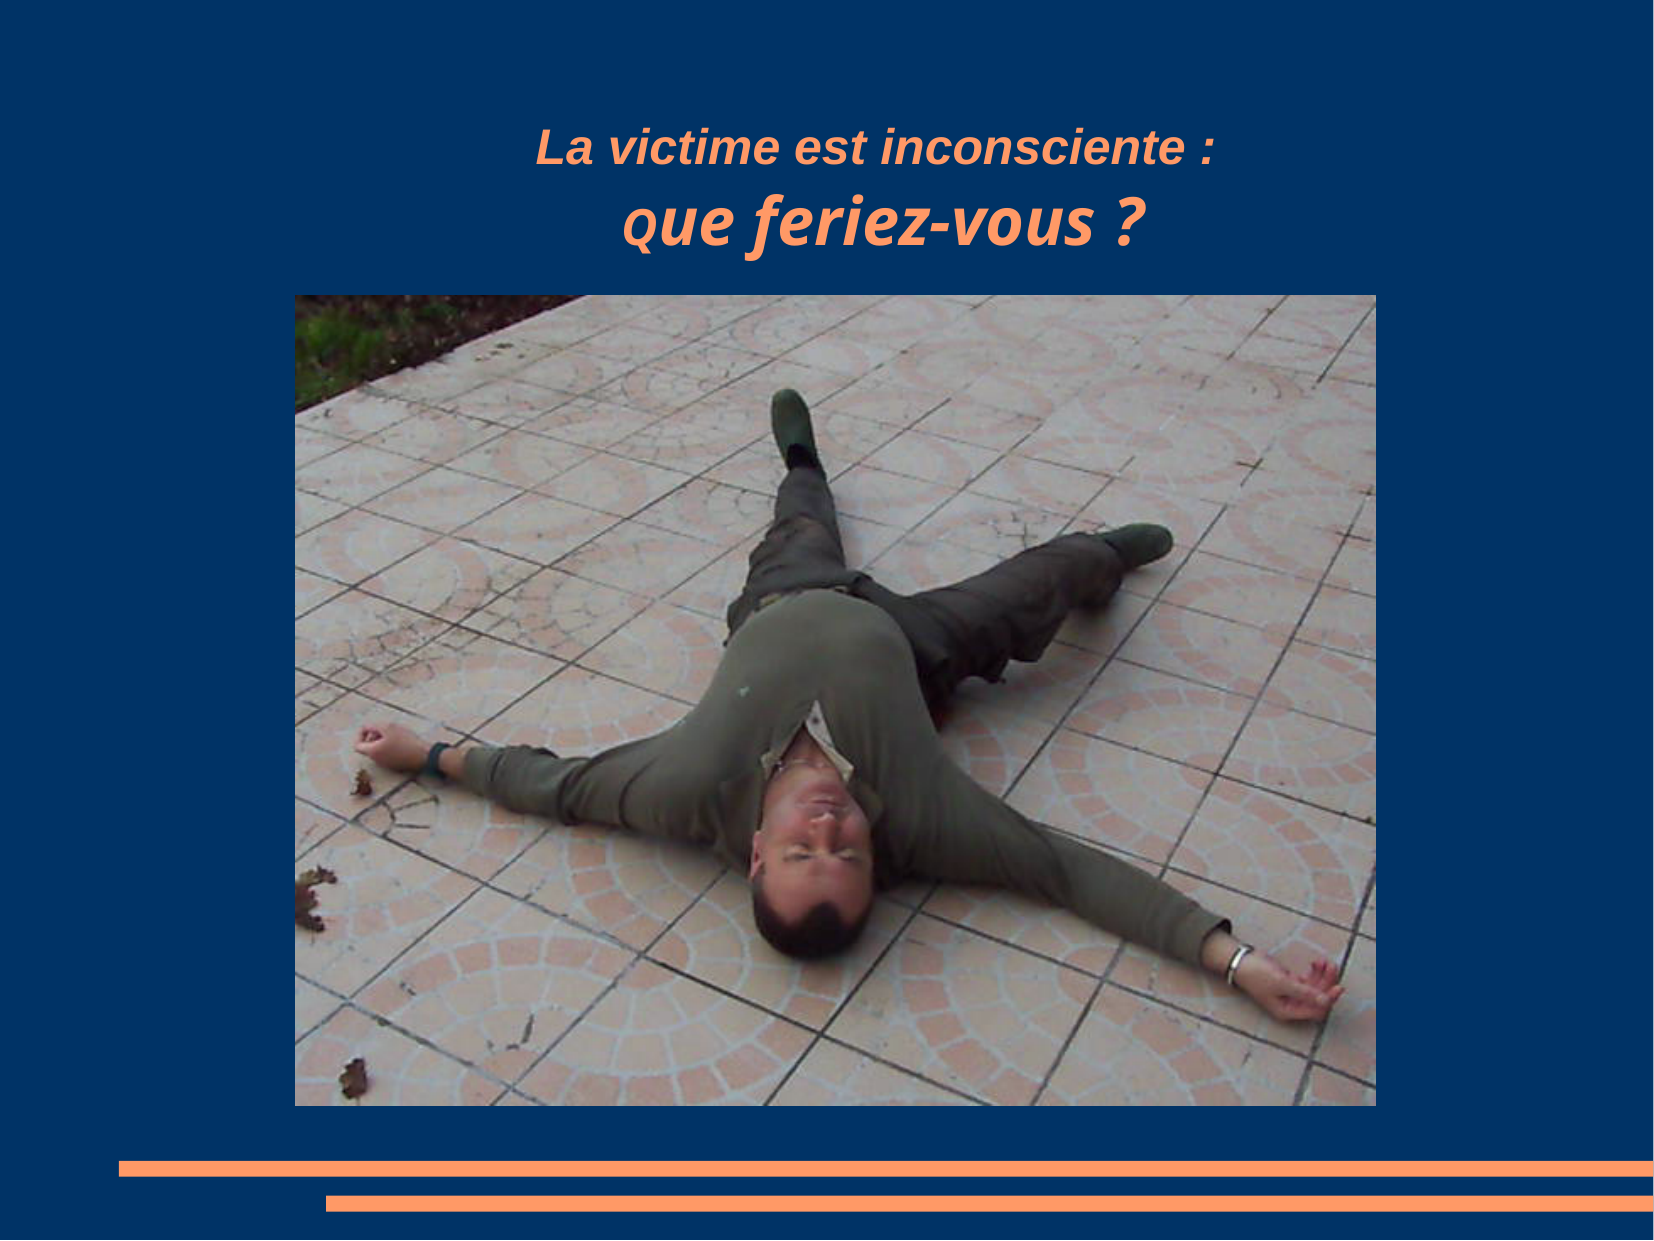

# La victime est inconsciente : Que feriez-vous ?